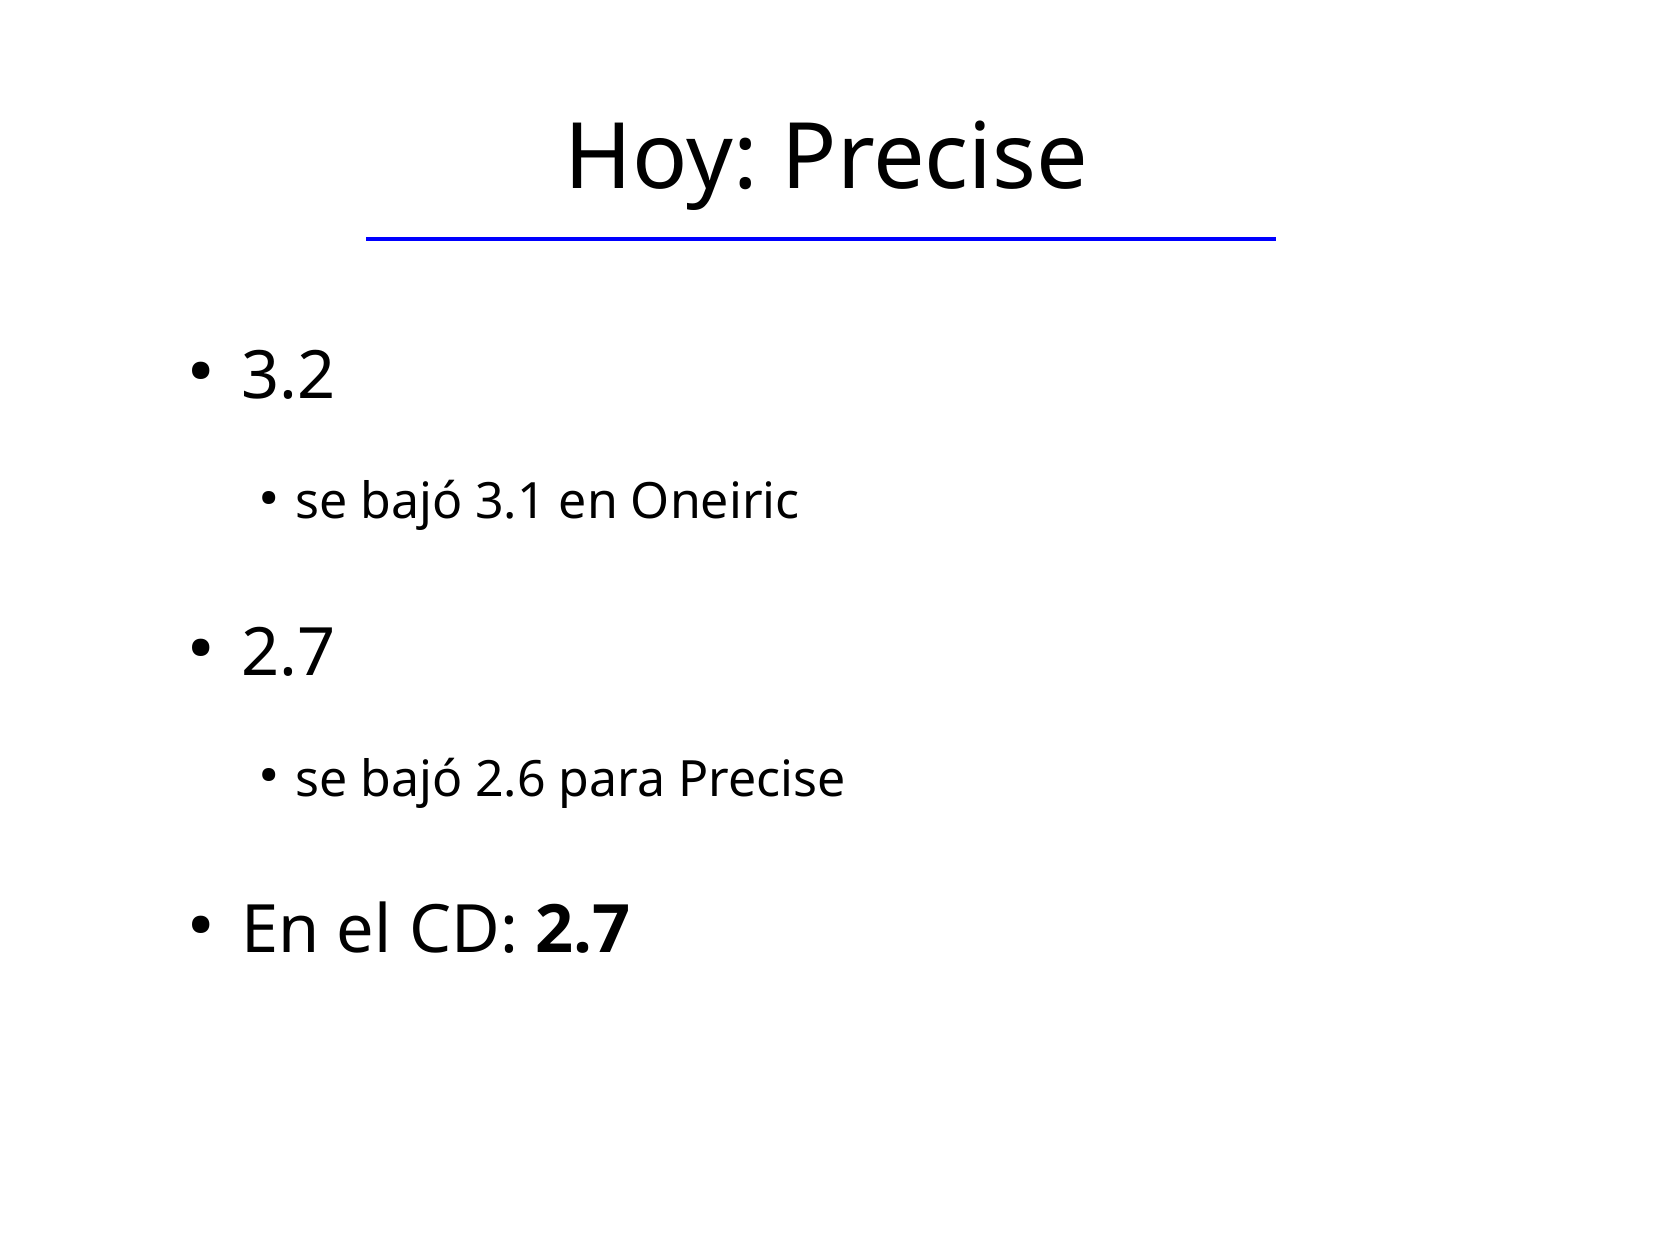

# Hoy: Precise
 3.2
se bajó 3.1 en Oneiric
 2.7
se bajó 2.6 para Precise
 En el CD: 2.7